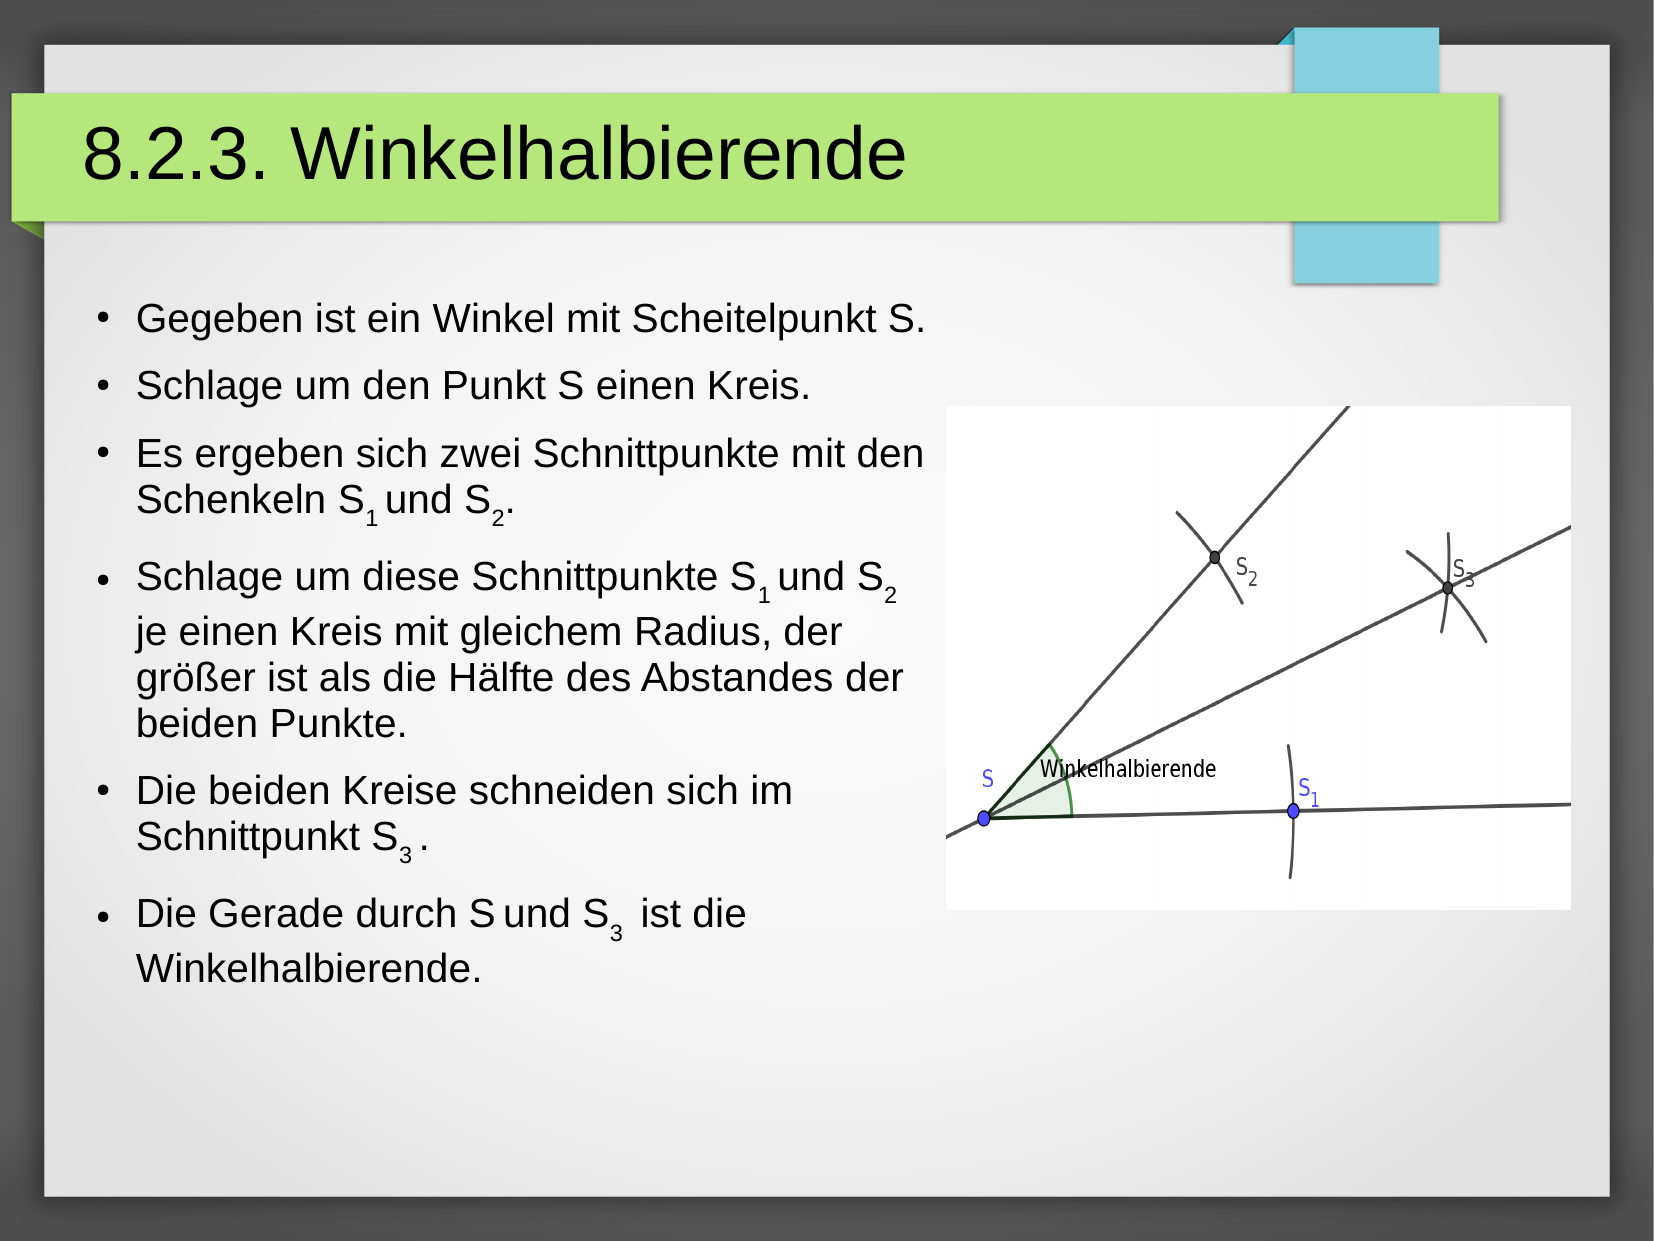

8.2.3. Winkelhalbierende
# Gegeben ist ein Winkel mit Scheitelpunkt S.
Schlage um den Punkt S einen Kreis.
Es ergeben sich zwei Schnittpunkte mit den Schenkeln S1 und S2.
Schlage um diese Schnittpunkte S1 und S2 je einen Kreis mit gleichem Radius, der größer ist als die Hälfte des Abstandes der beiden Punkte.
Die beiden Kreise schneiden sich im Schnittpunkt S3 .
Die Gerade durch S und S3 ist die Winkelhalbierende.